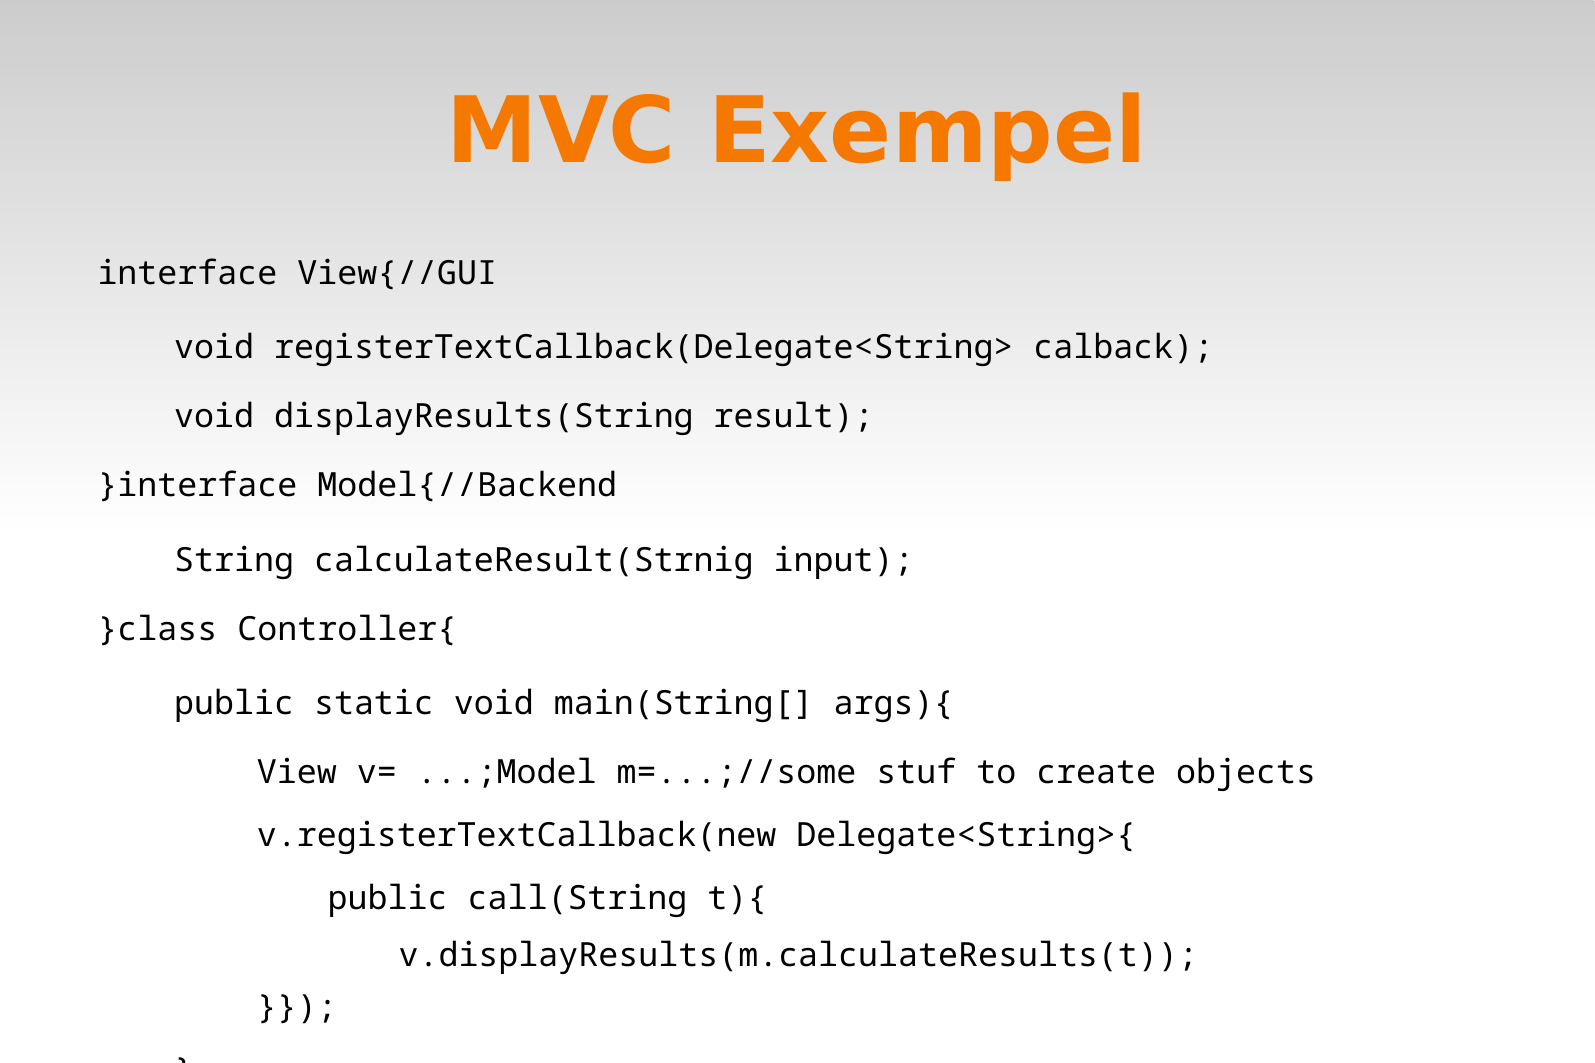

# MVC Exempel
interface View{//GUI
void registerTextCallback(Delegate<String> calback);
void displayResults(String result);
}interface Model{//Backend
String calculateResult(Strnig input);
}class Controller{
public static void main(String[] args){
View v= ...;Model m=...;//some stuf to create objects
v.registerTextCallback(new Delegate<String>{
public call(String t){
v.displayResults(m.calculateResults(t));
}});
}
}//end main,end class